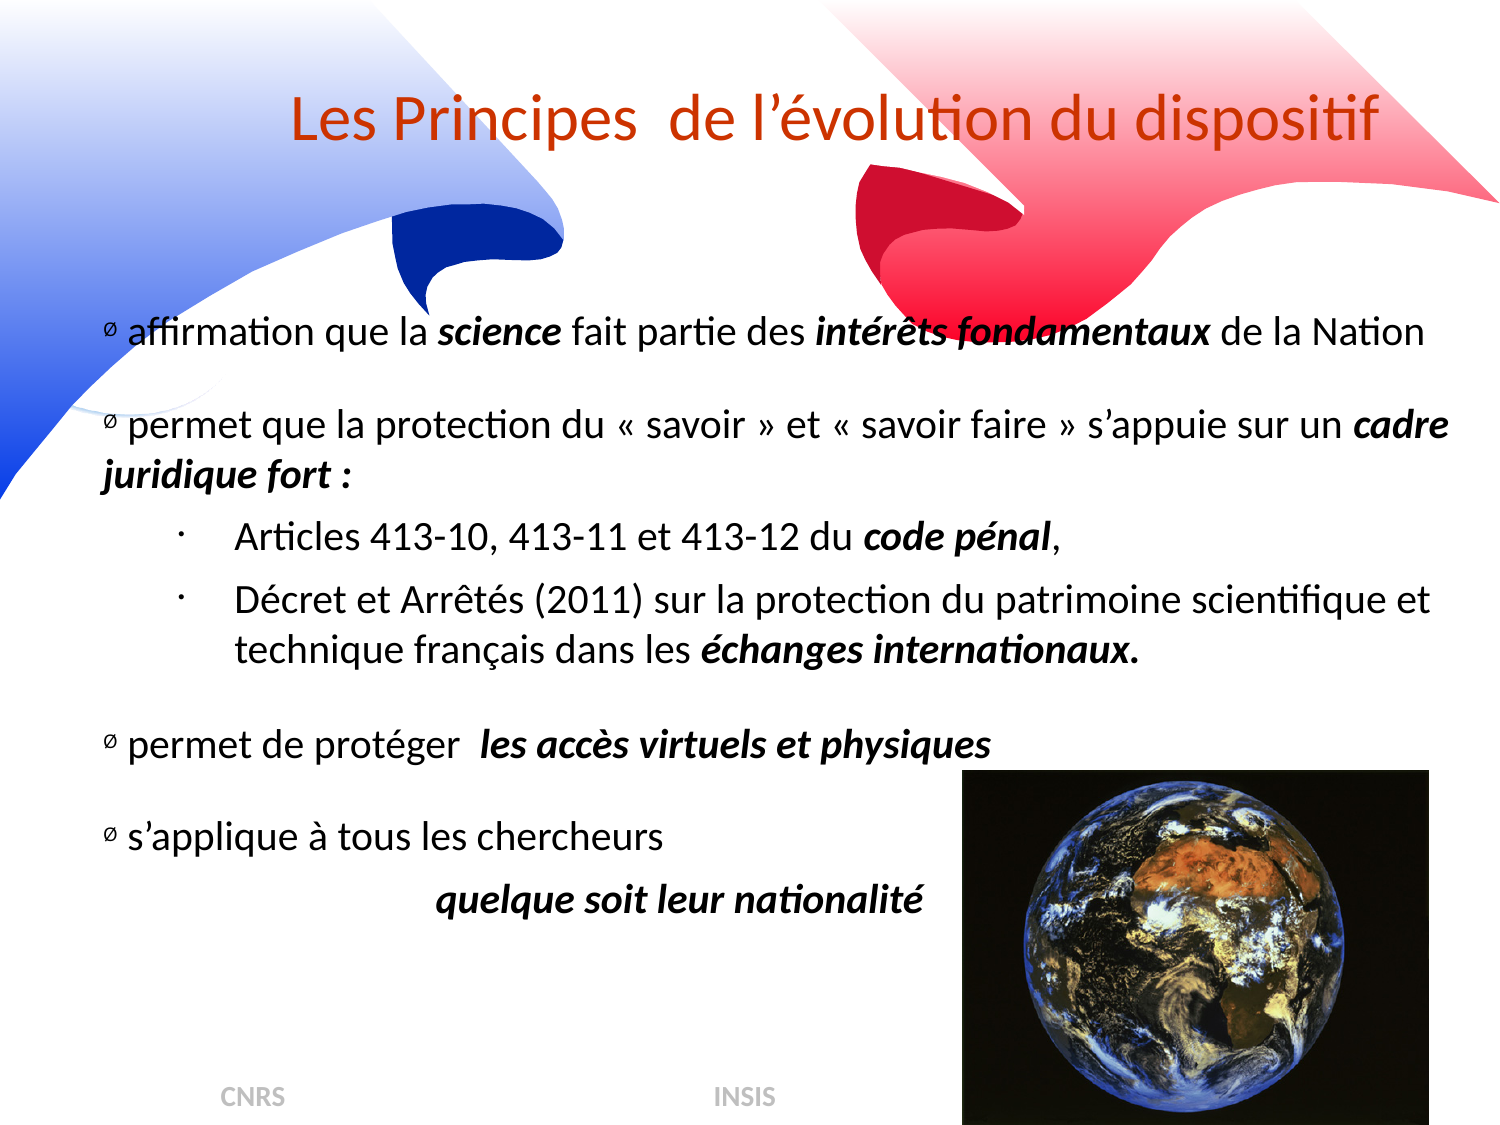

Les Principes de l’évolution du dispositif
 affirmation que la science fait partie des intérêts fondamentaux de la Nation
 permet que la protection du « savoir » et « savoir faire » s’appuie sur un cadre juridique fort :
Articles 413-10, 413-11 et 413-12 du code pénal,
Décret et Arrêtés (2011) sur la protection du patrimoine scientifique et technique français dans les échanges internationaux.
 permet de protéger les accès virtuels et physiques
 s’applique à tous les chercheurs
 quelque soit leur nationalité